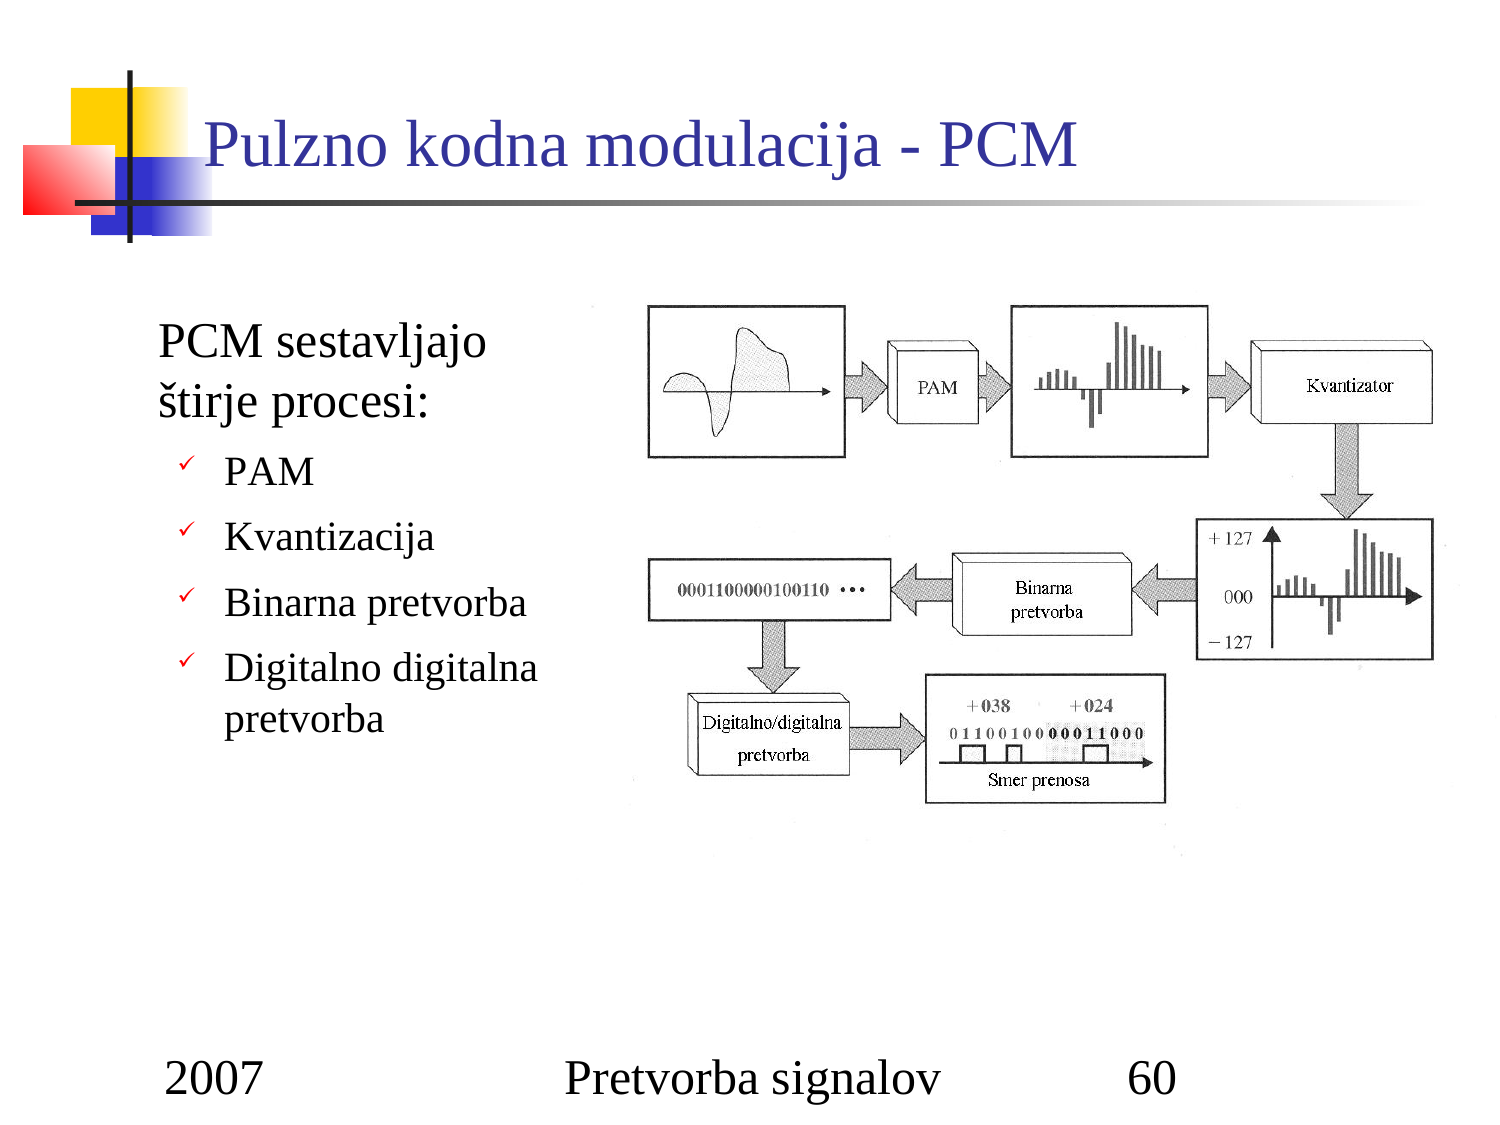

# Pulzno kodna modulacija - PCM
	PCM sestavljajo štirje procesi:
PAM
Kvantizacija
Binarna pretvorba
Digitalno digitalna pretvorba
2007
Pretvorba signalov
60